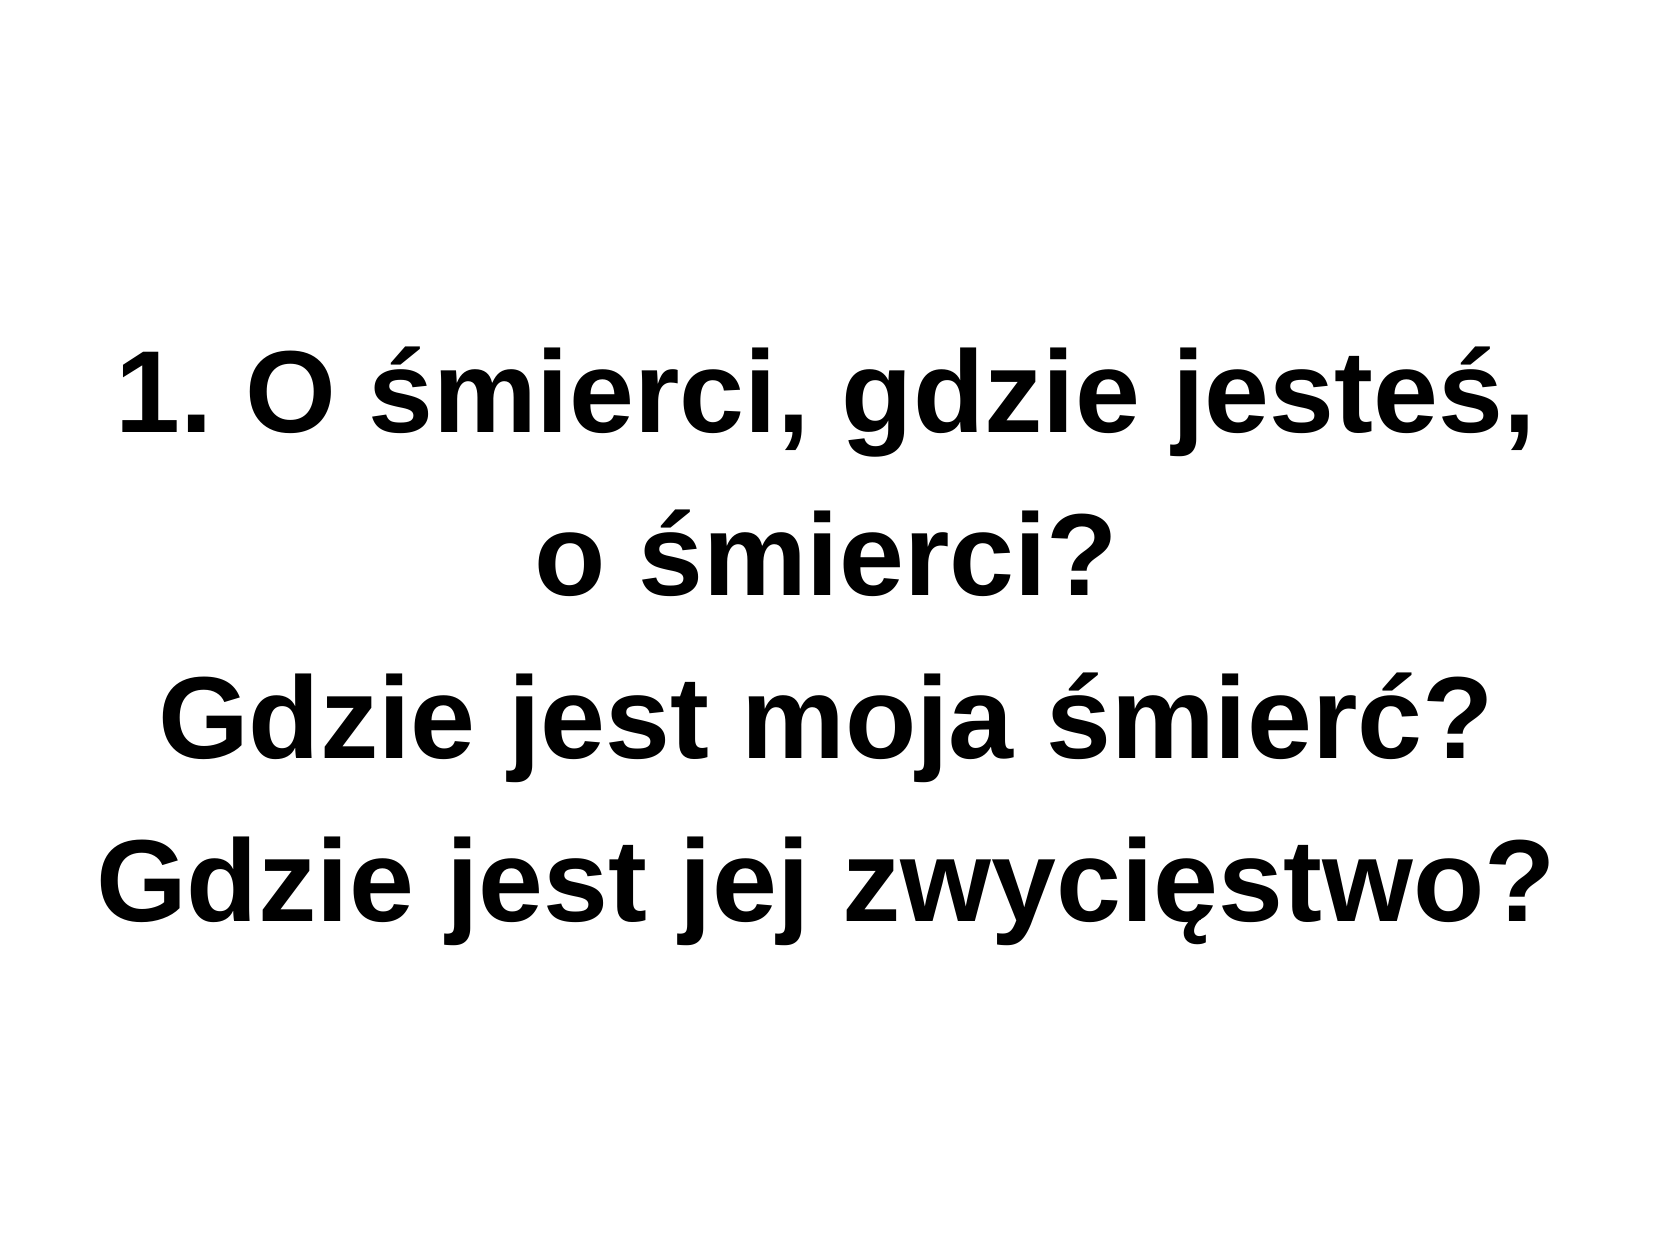

# 1. O śmierci, gdzie jesteś,
o śmierci?
Gdzie jest moja śmierć?
Gdzie jest jej zwycięstwo?